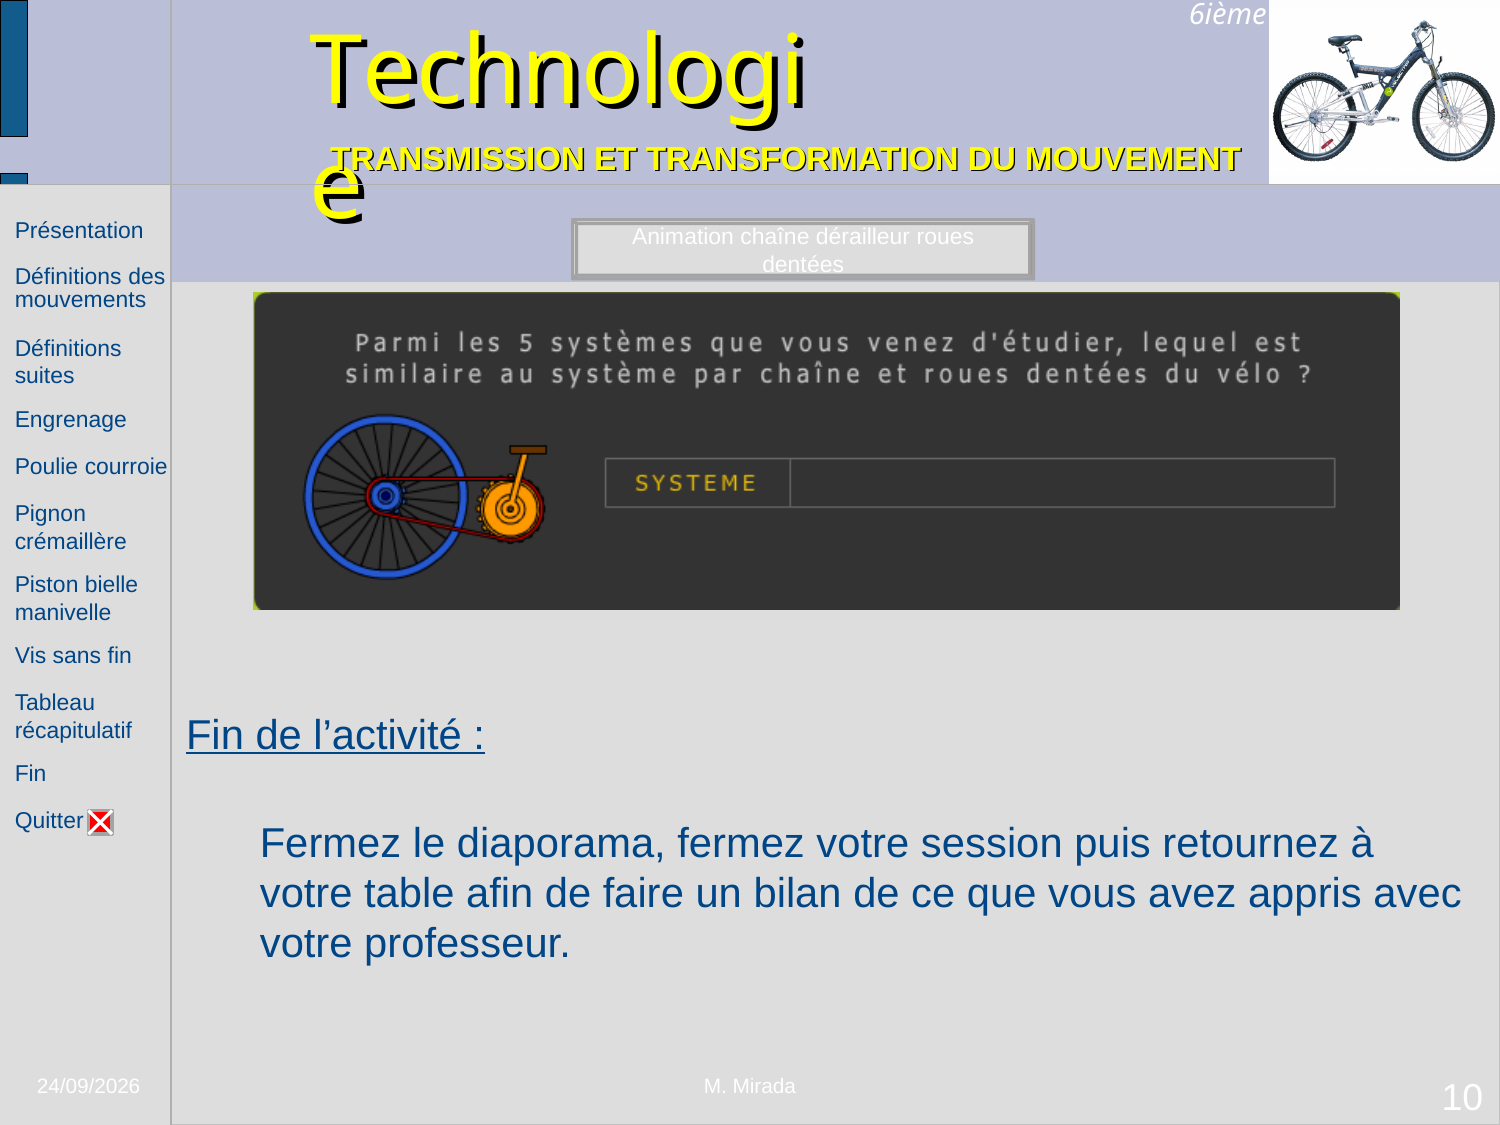

# Technologie
6ième
TRANSMISSION ET TRANSFORMATION DU MOUVEMENT
Présentation
Animation chaîne dérailleur roues dentées
Définitions des
mouvements
Définitions suites
Engrenage
Poulie courroie
Pignon crémaillère
Piston bielle manivelle
Vis sans fin
Tableau récapitulatif
Fin
Quitter
Fin de l’activité :
	Fermez le diaporama, fermez votre session puis retournez à 		votre table afin de faire un bilan de ce que vous avez appris avec
	votre professeur.
M. Mirada